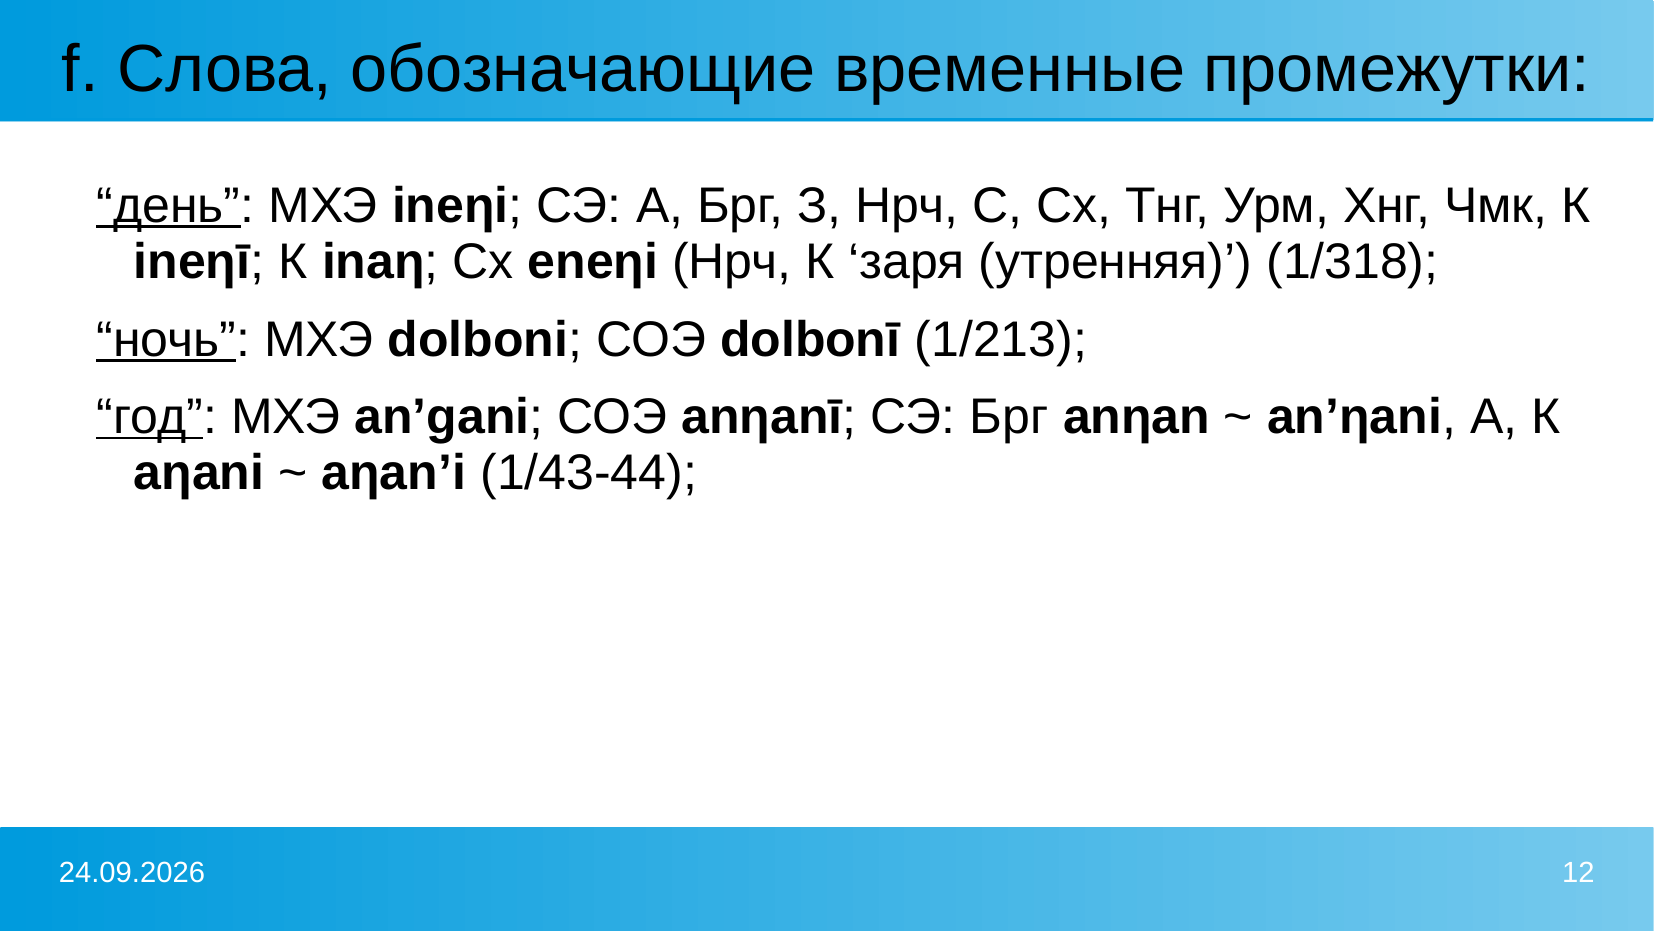

# f. Слова, обозначающие временные промежутки:
“день”: МХЭ ineƞi; СЭ: А, Брг, З, Нрч, С, Сх, Тнг, Урм, Хнг, Чмк, К ineƞī; К inaƞ; Сх eneƞi (Нрч, К ‘заря (утренняя)’) (1/318);
“ночь”: МХЭ dolboni; СОЭ dolbonī (1/213);
“год”: МХЭ an’gani; СОЭ anƞanī; СЭ: Брг anƞan ~ an’ƞani, А, К aƞani ~ aƞan’i (1/43-44);
12